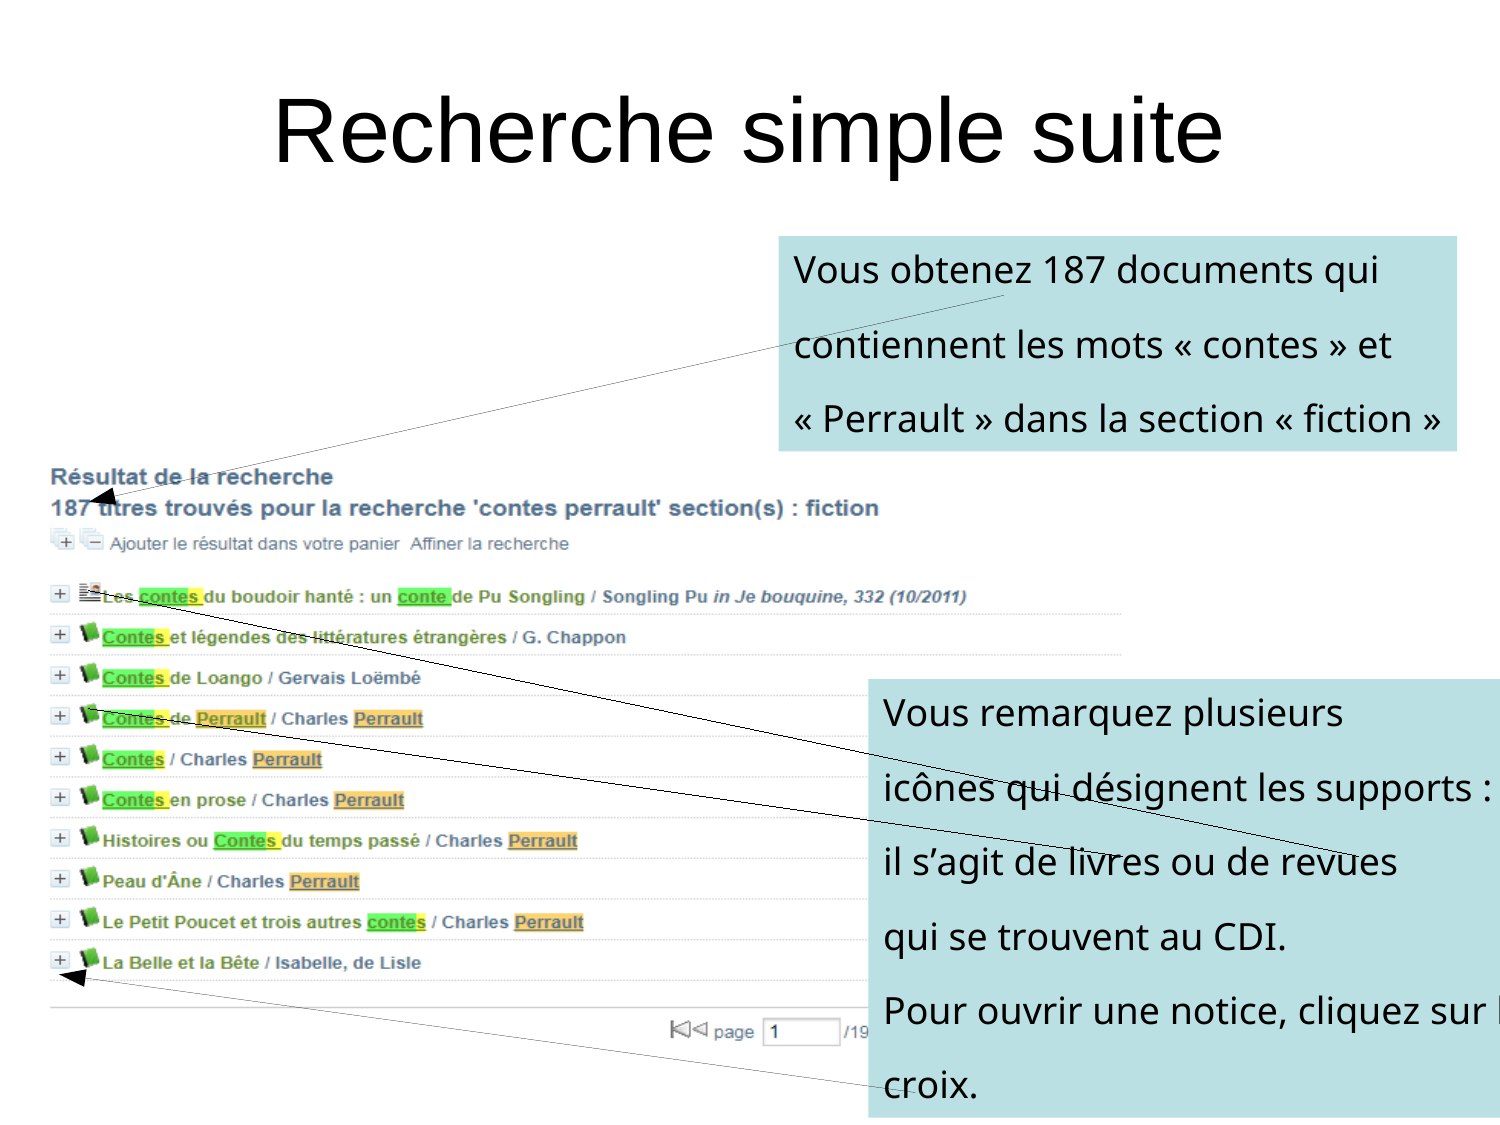

Recherche simple suite
Vous obtenez 187 documents qui
contiennent les mots « contes » et
« Perrault » dans la section « fiction »
Vous remarquez plusieurs
icônes qui désignent les supports :
il s’agit de livres ou de revues
qui se trouvent au CDI.
Pour ouvrir une notice, cliquez sur la
croix.